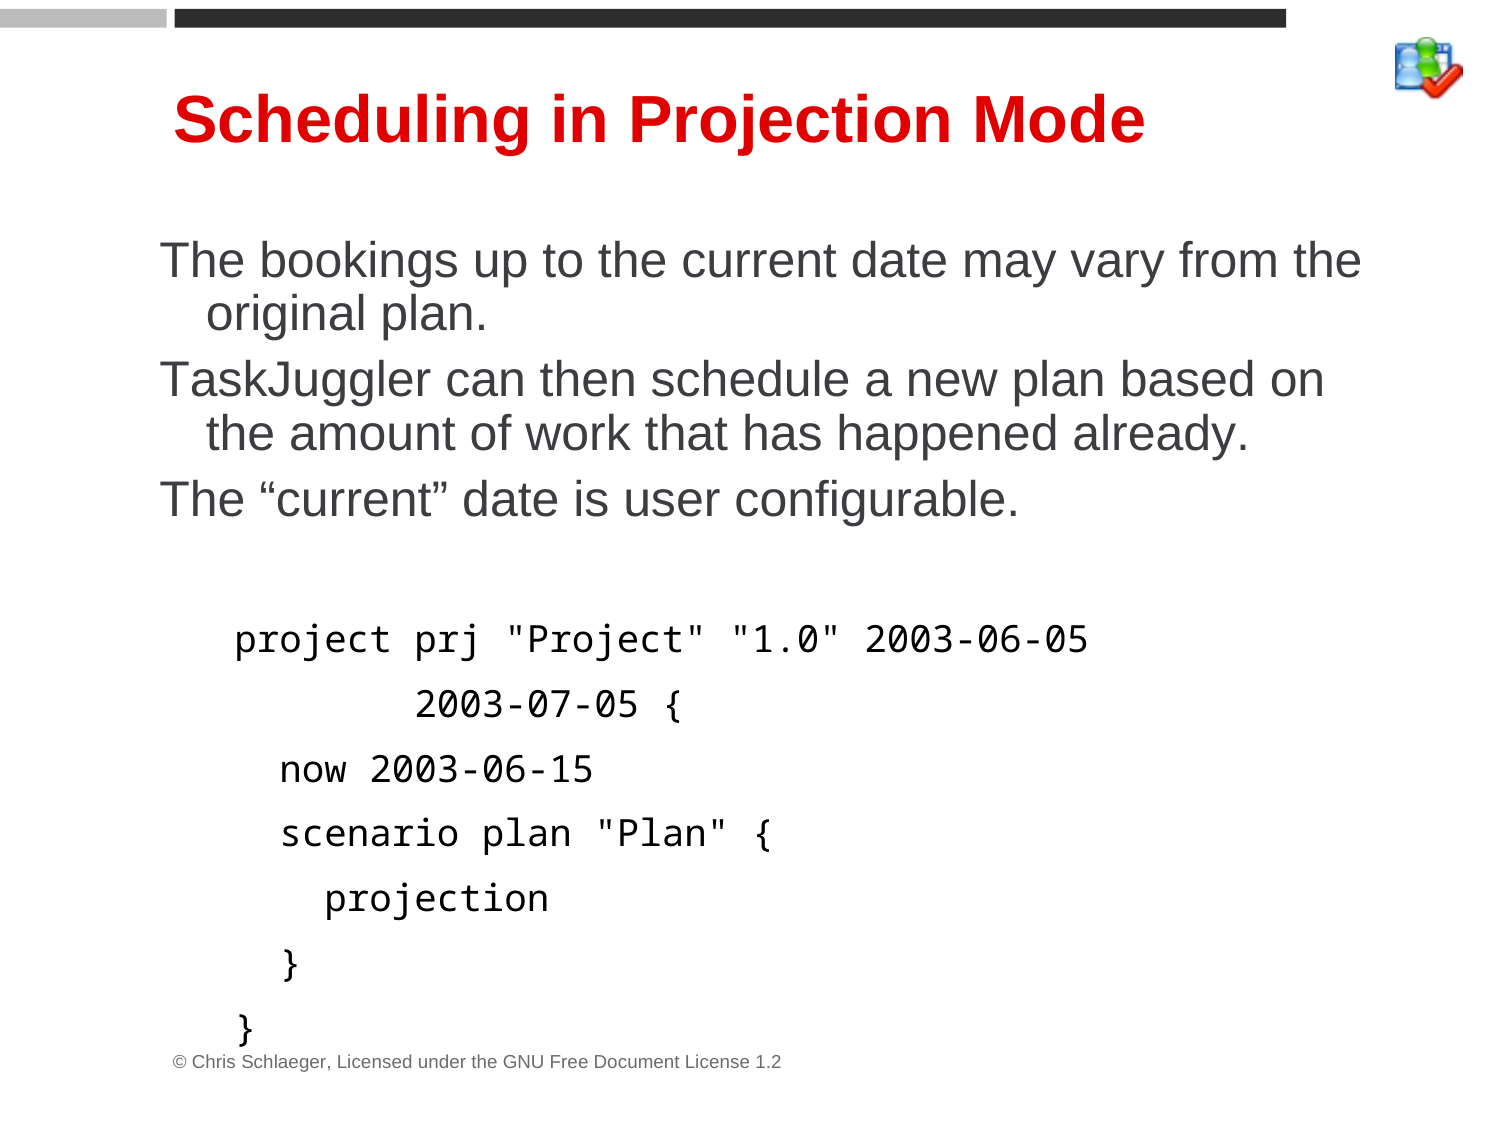

# Scheduling in Projection Mode
The bookings up to the current date may vary from the original plan.
TaskJuggler can then schedule a new plan based on the amount of work that has happened already.
The “current” date is user configurable.
project prj "Project" "1.0" 2003-06-05
 2003-07-05 {
 now 2003-06-15
 scenario plan "Plan" {
 projection
 }
}